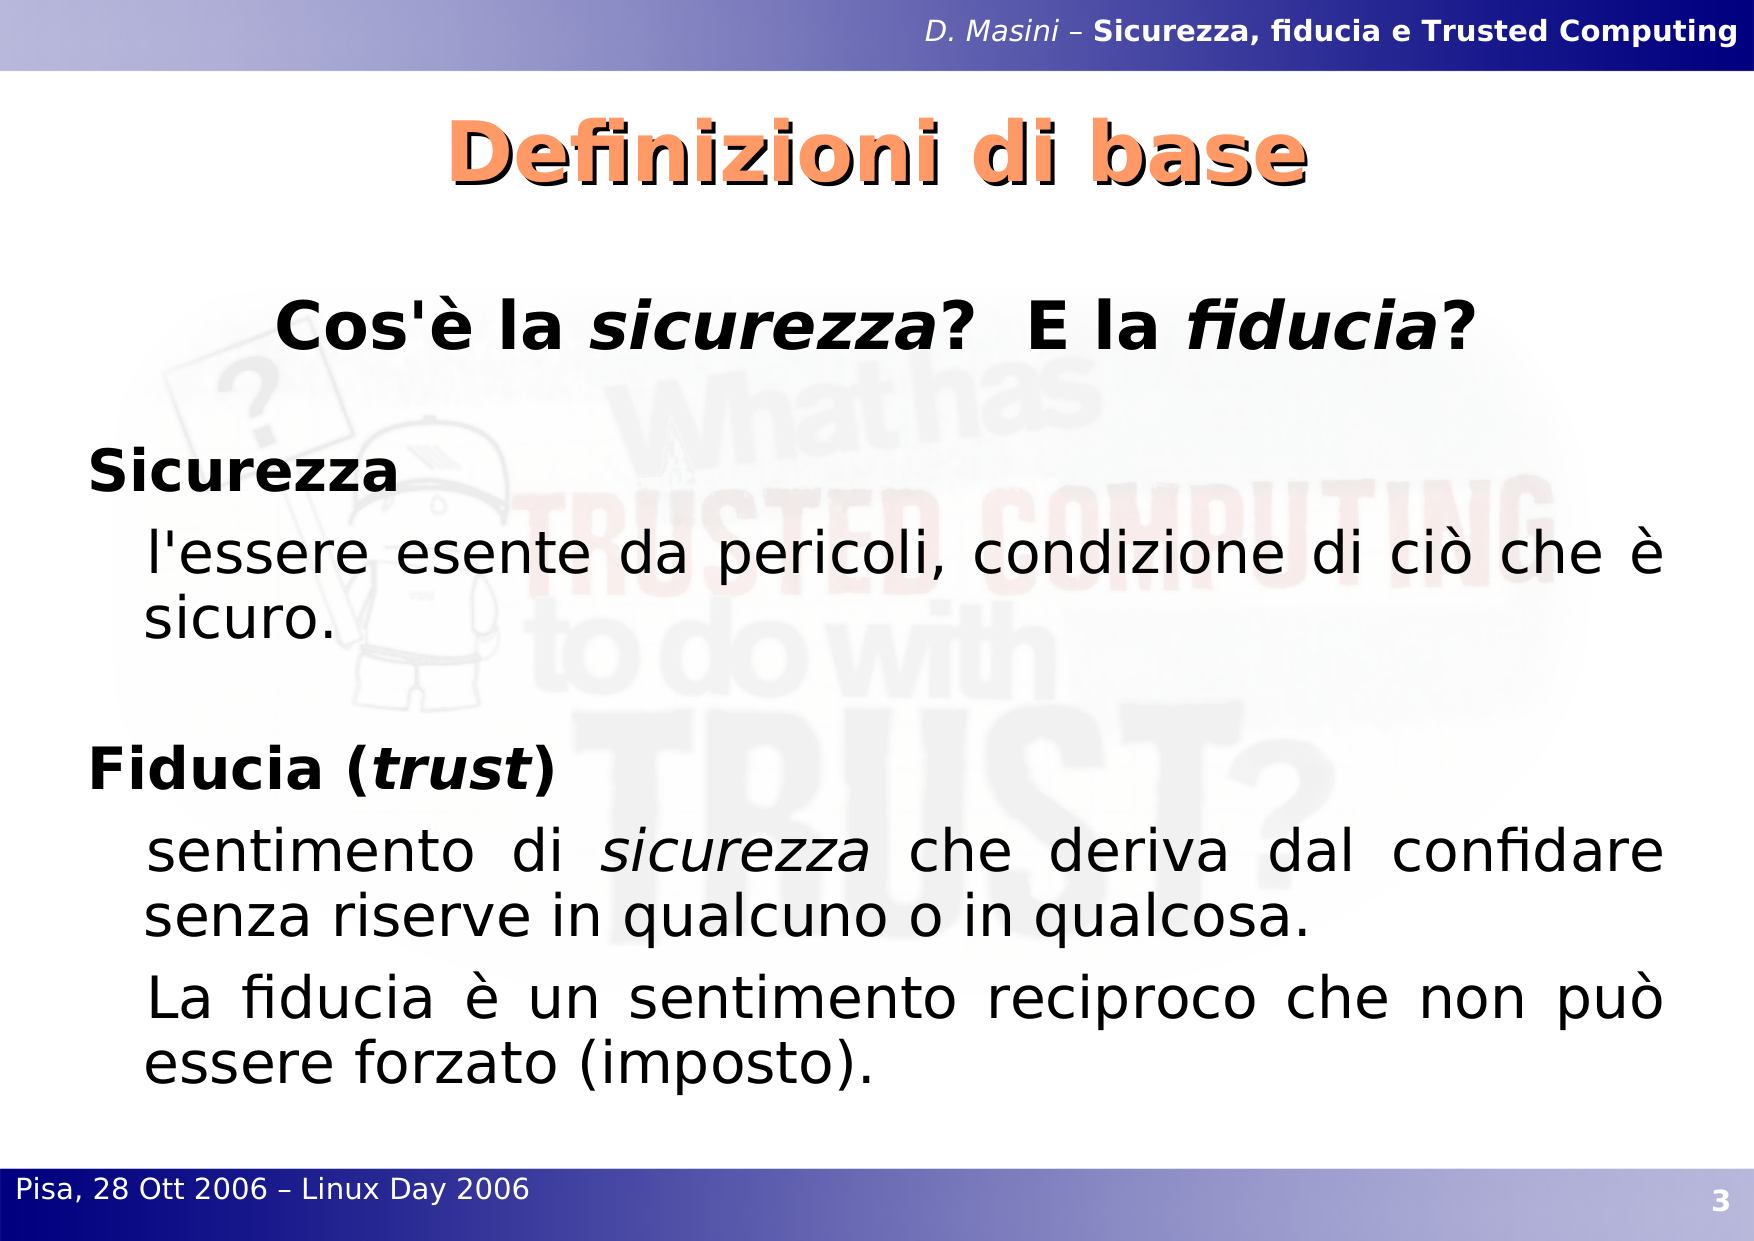

D. Masini – Sicurezza, fiducia e Trusted Computing
# Definizioni di base
Cos'è la sicurezza? E la fiducia?
Sicurezza
l'essere esente da pericoli, condizione di ciò che è sicuro.
Fiducia (trust)
sentimento di sicurezza che deriva dal confidare senza riserve in qualcuno o in qualcosa.
La fiducia è un sentimento reciproco che non può essere forzato (imposto).
Pisa, 28 Ott 2006 – Linux Day 2006